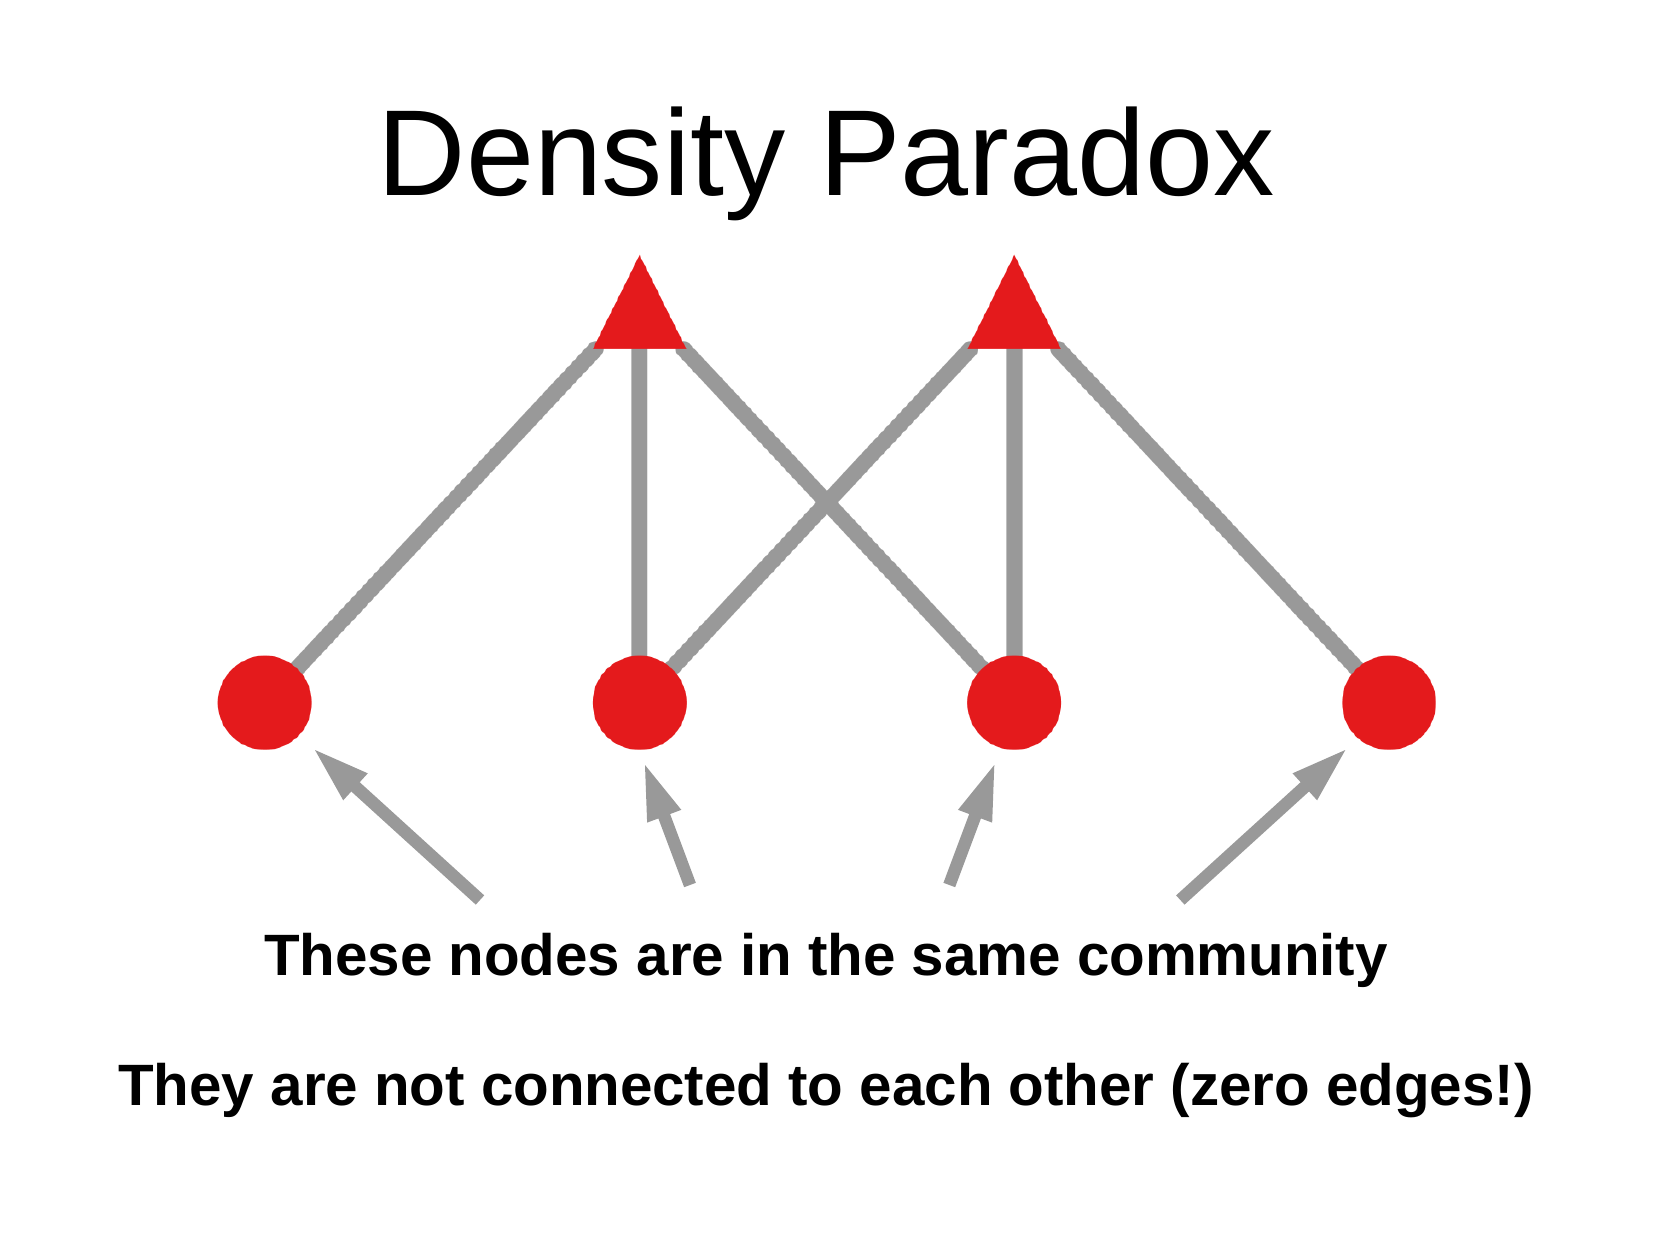

# Density Paradox
These nodes are in the same community
They are not connected to each other (zero edges!)